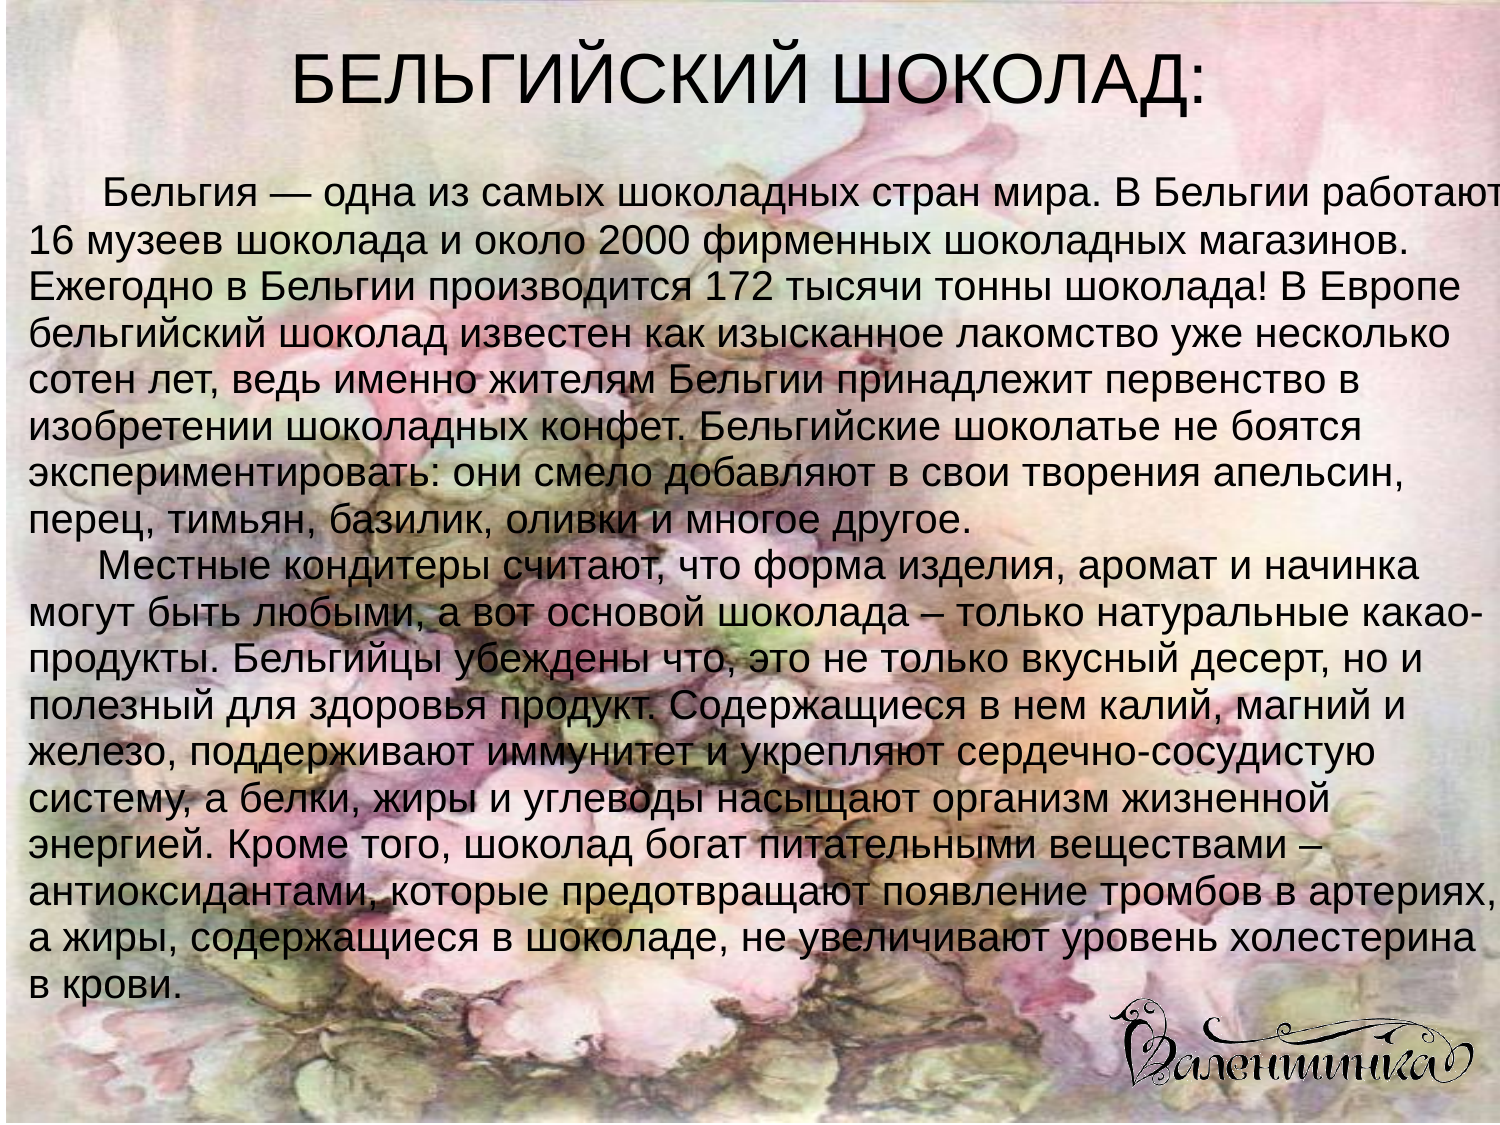

БЕЛЬГИЙСКИЙ ШОКОЛАД:
 Бельгия — одна из самых шоколадных стран мира. В Бельгии работают 16 музеев шоколада и около 2000 фирменных шоколадных магазинов. Ежегодно в Бельгии производится 172 тысячи тонны шоколада! В Европе бельгийский шоколад известен как изысканное лакомство уже несколько сотен лет, ведь именно жителям Бельгии принадлежит первенство в изобретении шоколадных конфет. Бельгийские шоколатье не боятся экспериментировать: они смело добавляют в свои творения апельсин, перец, тимьян, базилик, оливки и многое другое.
 Местные кондитеры считают, что форма изделия, аромат и начинка могут быть любыми, а вот основой шоколада – только натуральные какао-продукты. Бельгийцы убеждены что, это не только вкусный десерт, но и полезный для здоровья продукт. Содержащиеся в нем калий, магний и железо, поддерживают иммунитет и укрепляют сердечно-сосудистую систему, а белки, жиры и углеводы насыщают организм жизненной энергией. Кроме того, шоколад богат питательными веществами – антиоксидантами, которые предотвращают появление тромбов в артериях, а жиры, содержащиеся в шоколаде, не увеличивают уровень холестерина в крови.